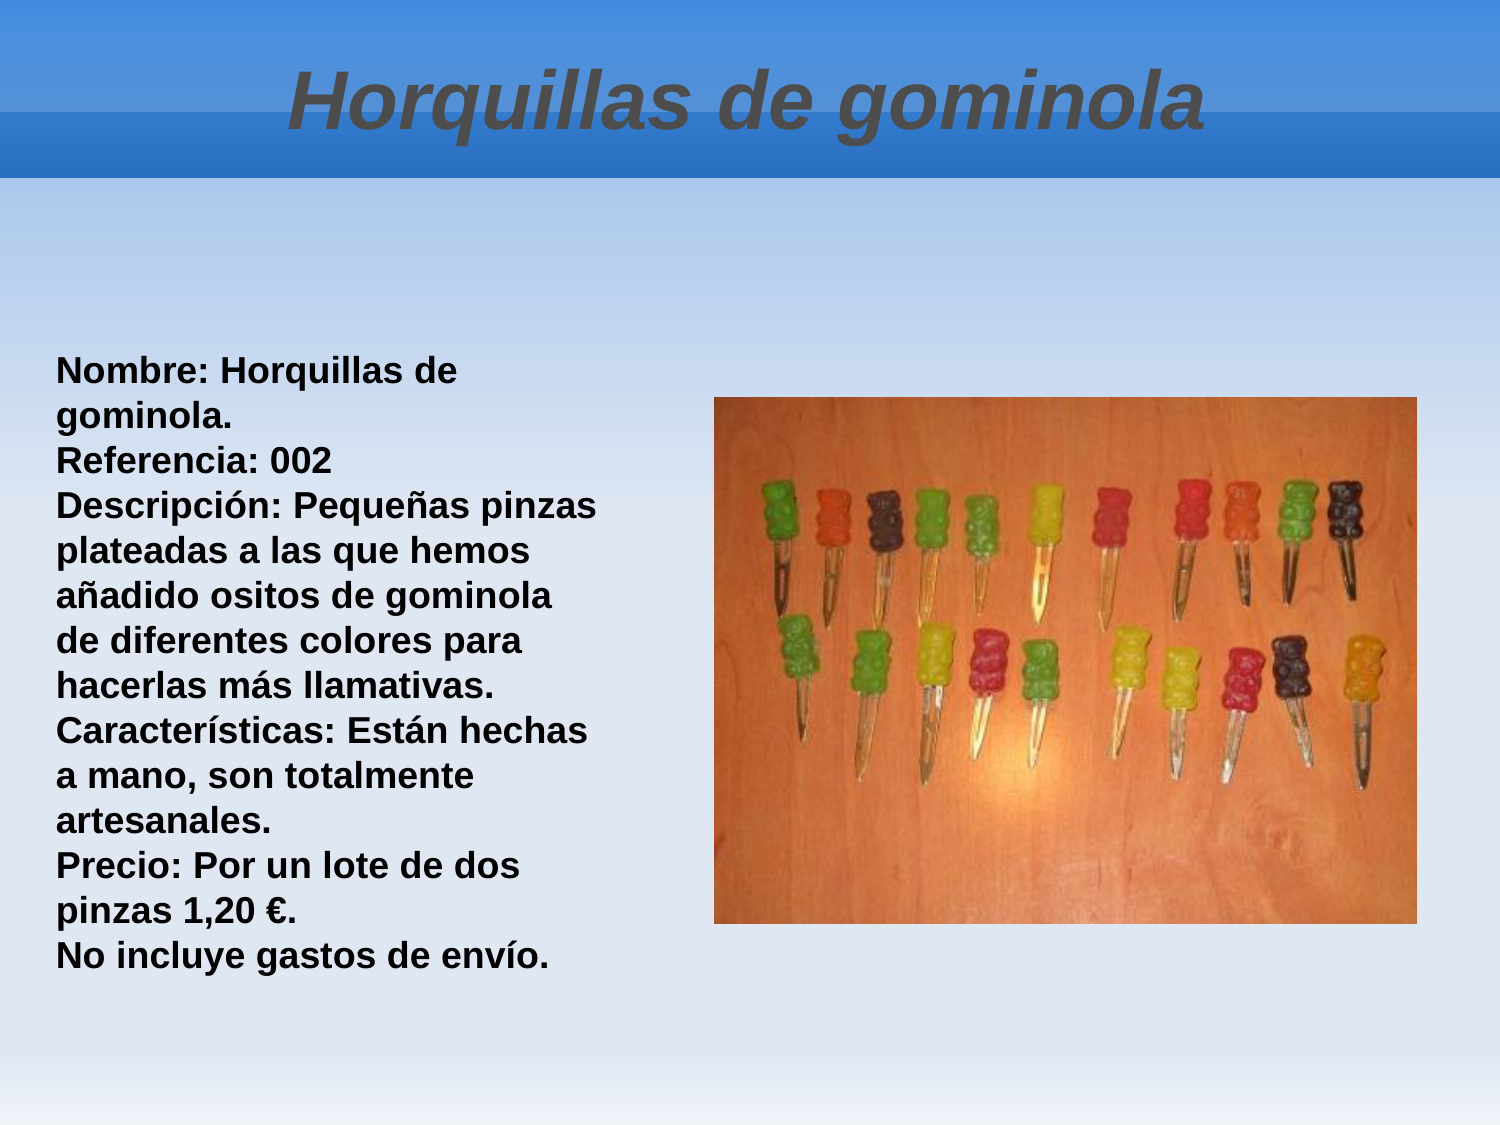

# Horquillas de gominola
Nombre: Horquillas de gominola.
Referencia: 002
Descripción: Pequeñas pinzas plateadas a las que hemos añadido ositos de gominola de diferentes colores para hacerlas más llamativas.
Características: Están hechas a mano, son totalmente artesanales.
Precio: Por un lote de dos pinzas 1,20 €.
No incluye gastos de envío.